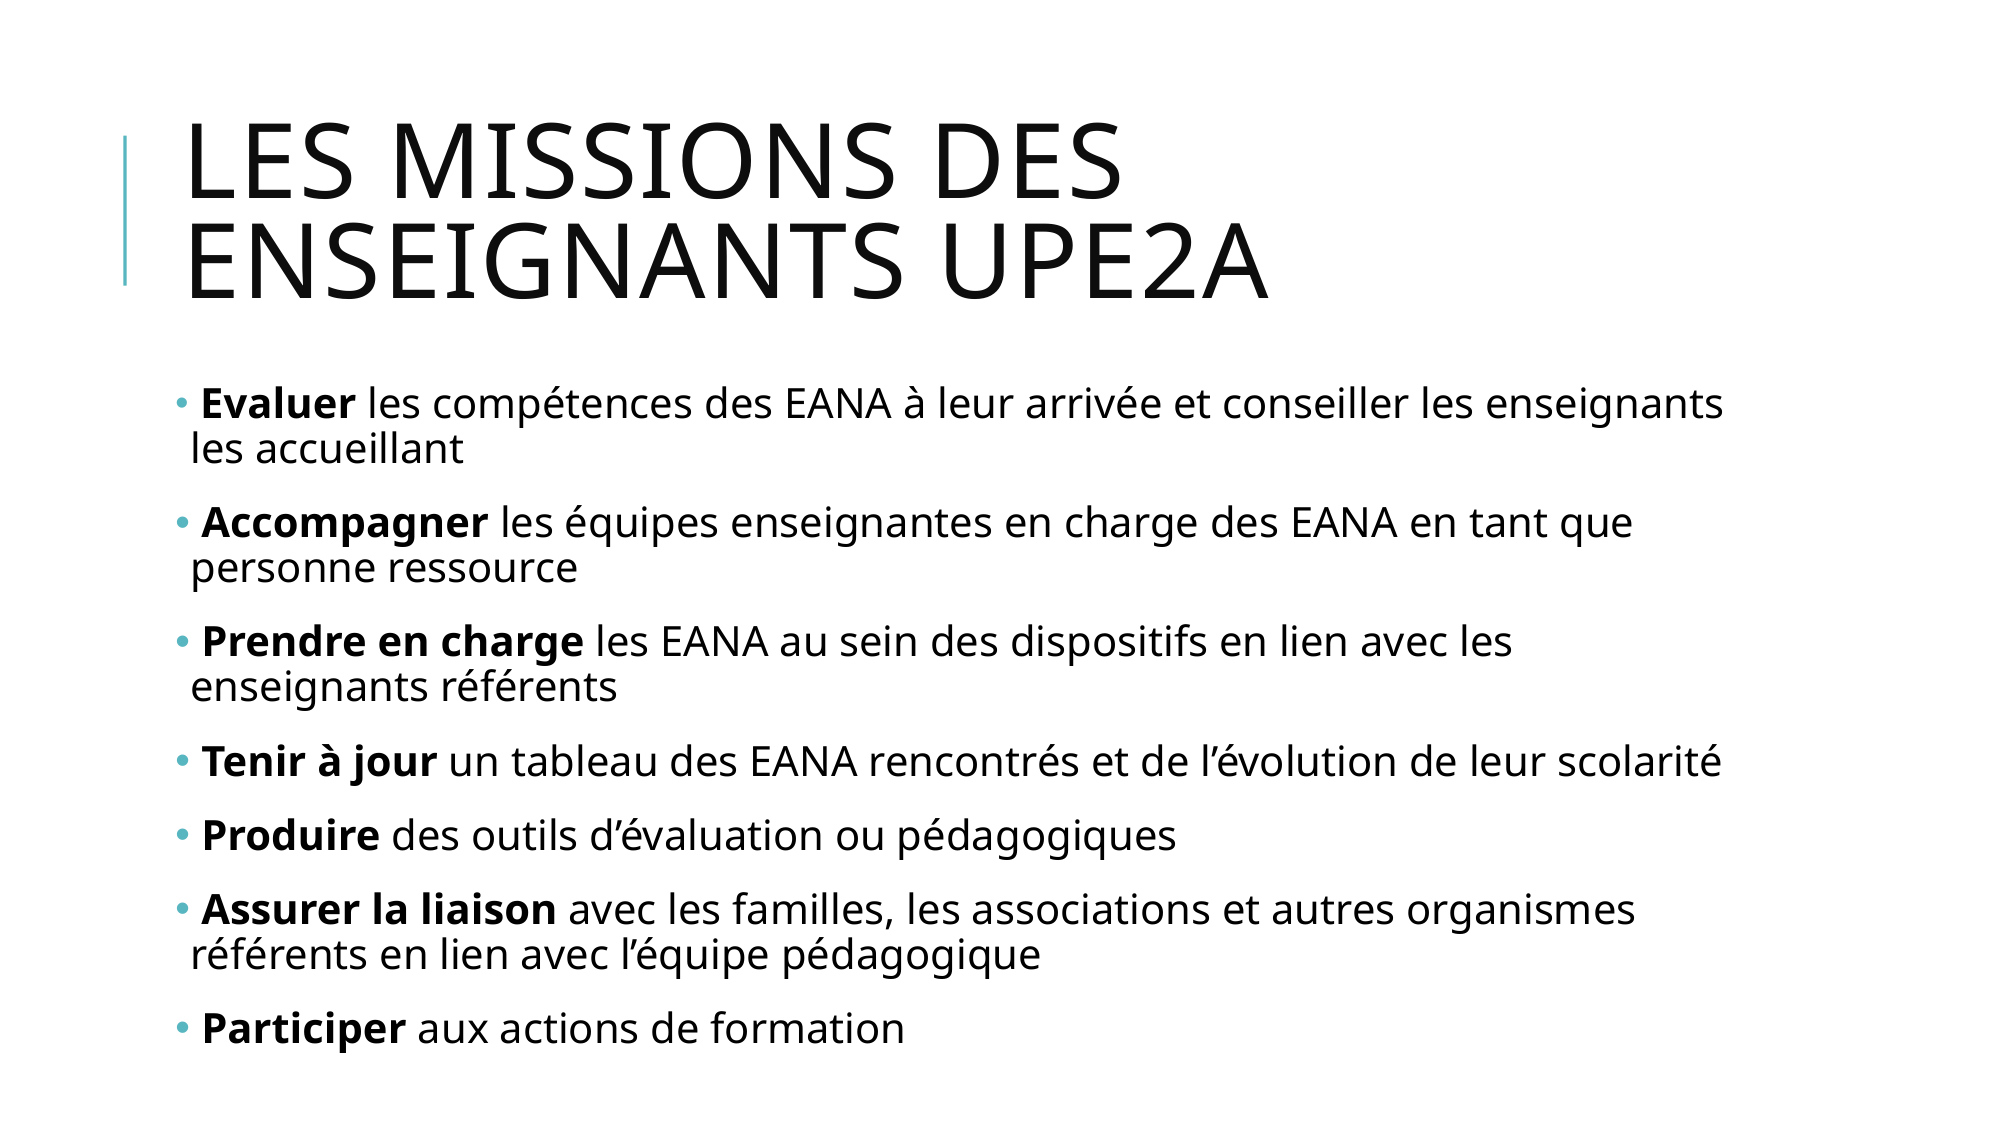

# Les missions des enseignants upe2a
 Evaluer les compétences des EANA à leur arrivée et conseiller les enseignants les accueillant​
 Accompagner les équipes enseignantes en charge des EANA en tant que personne ressource
 Prendre en charge les EANA au sein des dispositifs en lien avec les enseignants référents
 Tenir à jour un tableau des EANA rencontrés et de l’évolution de leur scolarité​
 Produire des outils d’évaluation ou pédagogiques​
 Assurer la liaison avec les familles, les associations et autres organismes référents​ en lien avec l’équipe pédagogique
 Participer aux actions de formation​